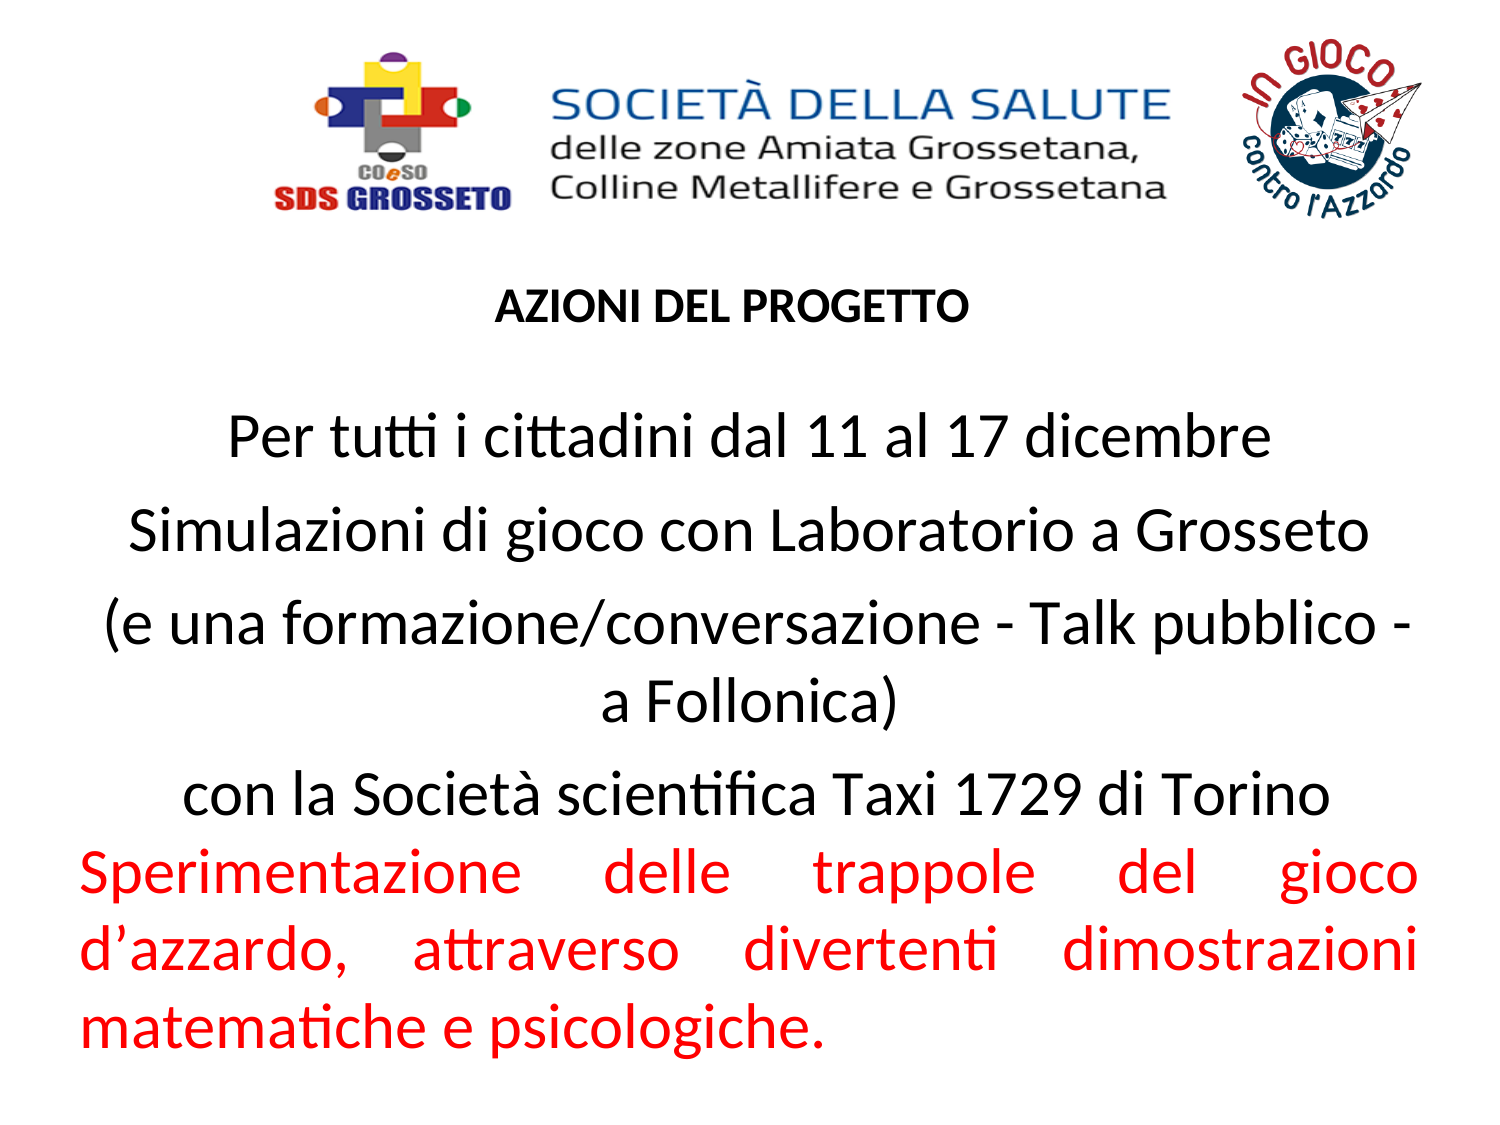

AZIONI DEL PROGETTO
Per tutti i cittadini dal 11 al 17 dicembre
Simulazioni di gioco con Laboratorio a Grosseto
 (e una formazione/conversazione - Talk pubblico - a Follonica)
 con la Società scientifica Taxi 1729 di Torino
Sperimentazione delle trappole del gioco d’azzardo, attraverso divertenti dimostrazioni matematiche e psicologiche.
-